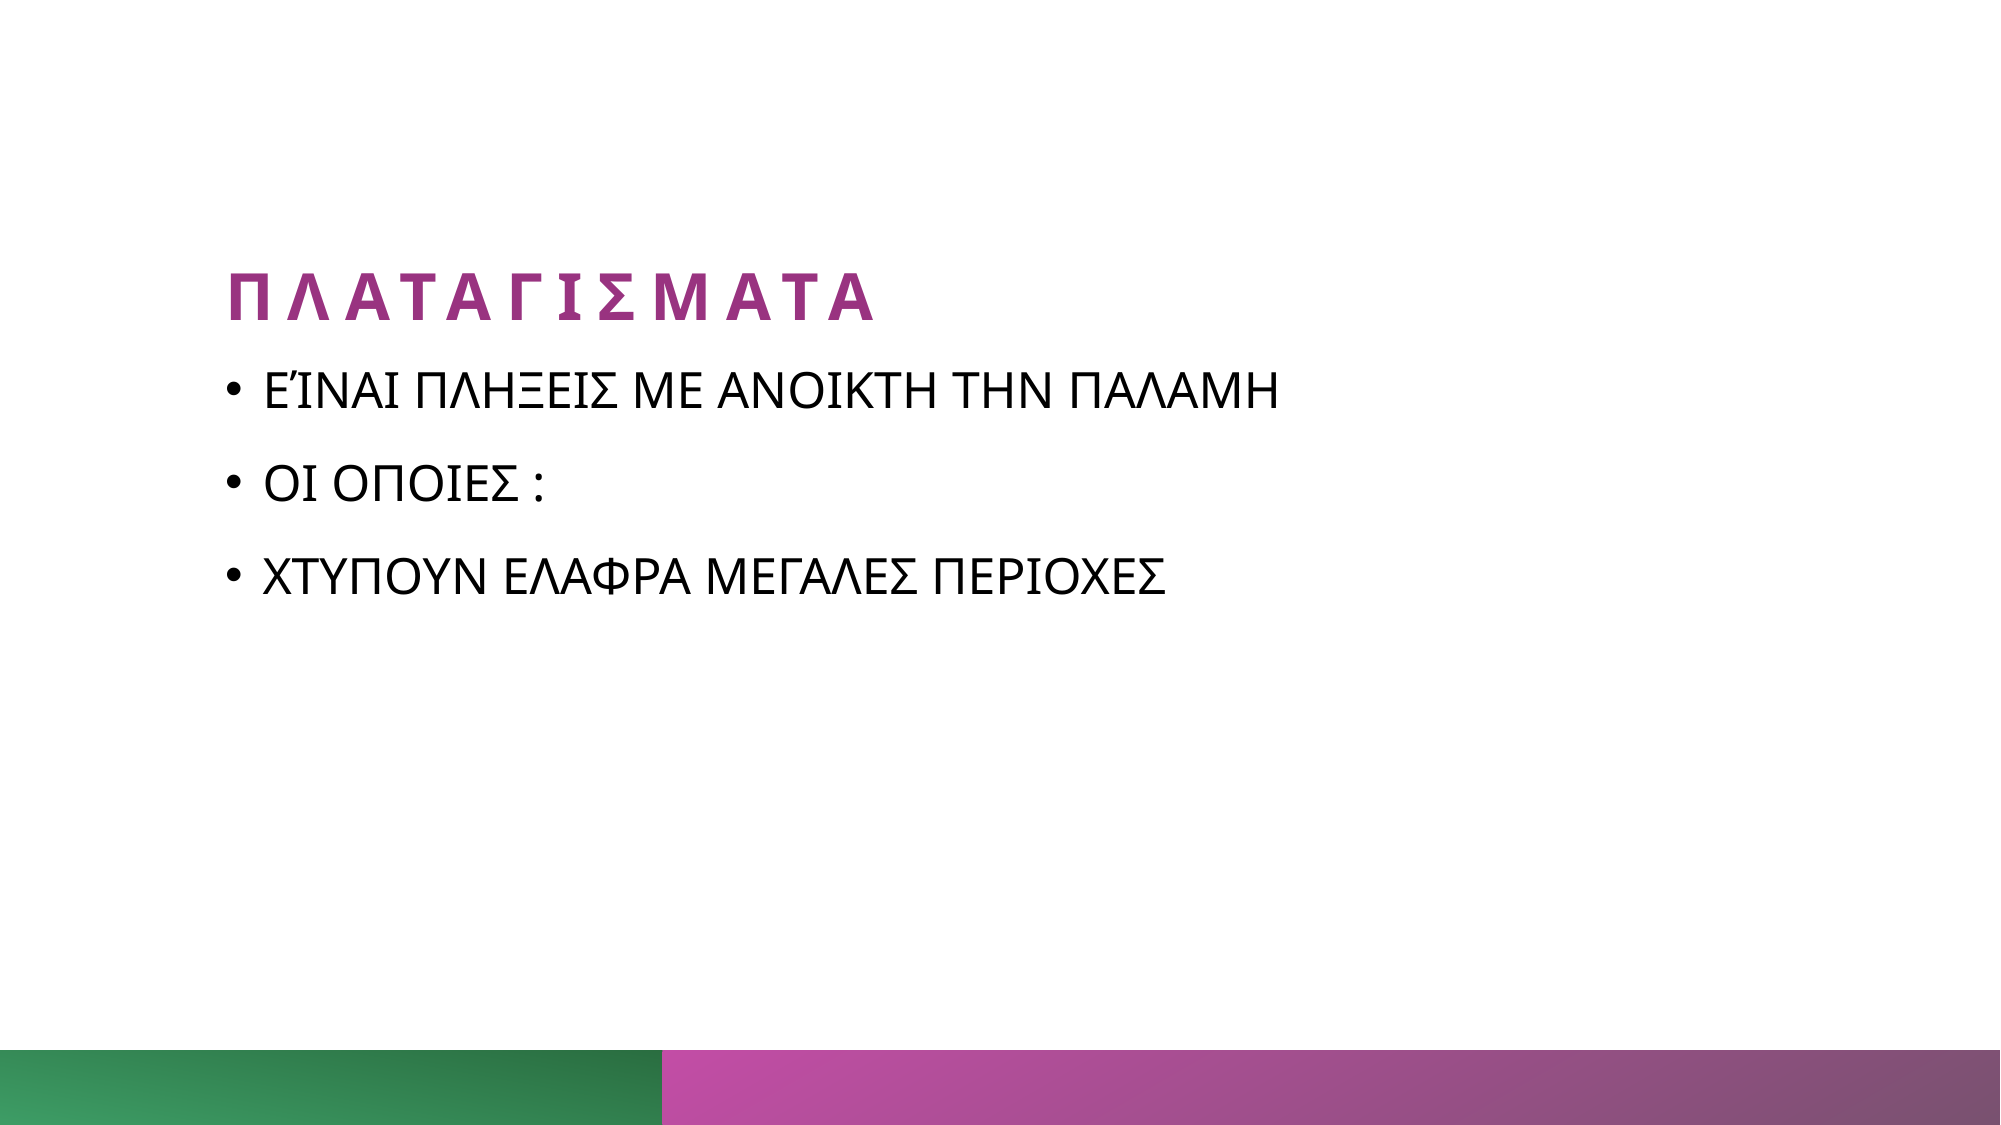

# ΠΛΑΤΑΓΙΣΜΑΤΑ
ΕΊΝΑΙ ΠΛΗΞΕΙΣ ΜΕ ΑΝΟΙΚΤΗ ΤΗΝ ΠΑΛΑΜΗ
ΟΙ ΟΠΟΙΕΣ :
ΧΤΥΠΟΥΝ ΕΛΑΦΡΑ ΜΕΓΑΛΕΣ ΠΕΡΙΟΧΕΣ